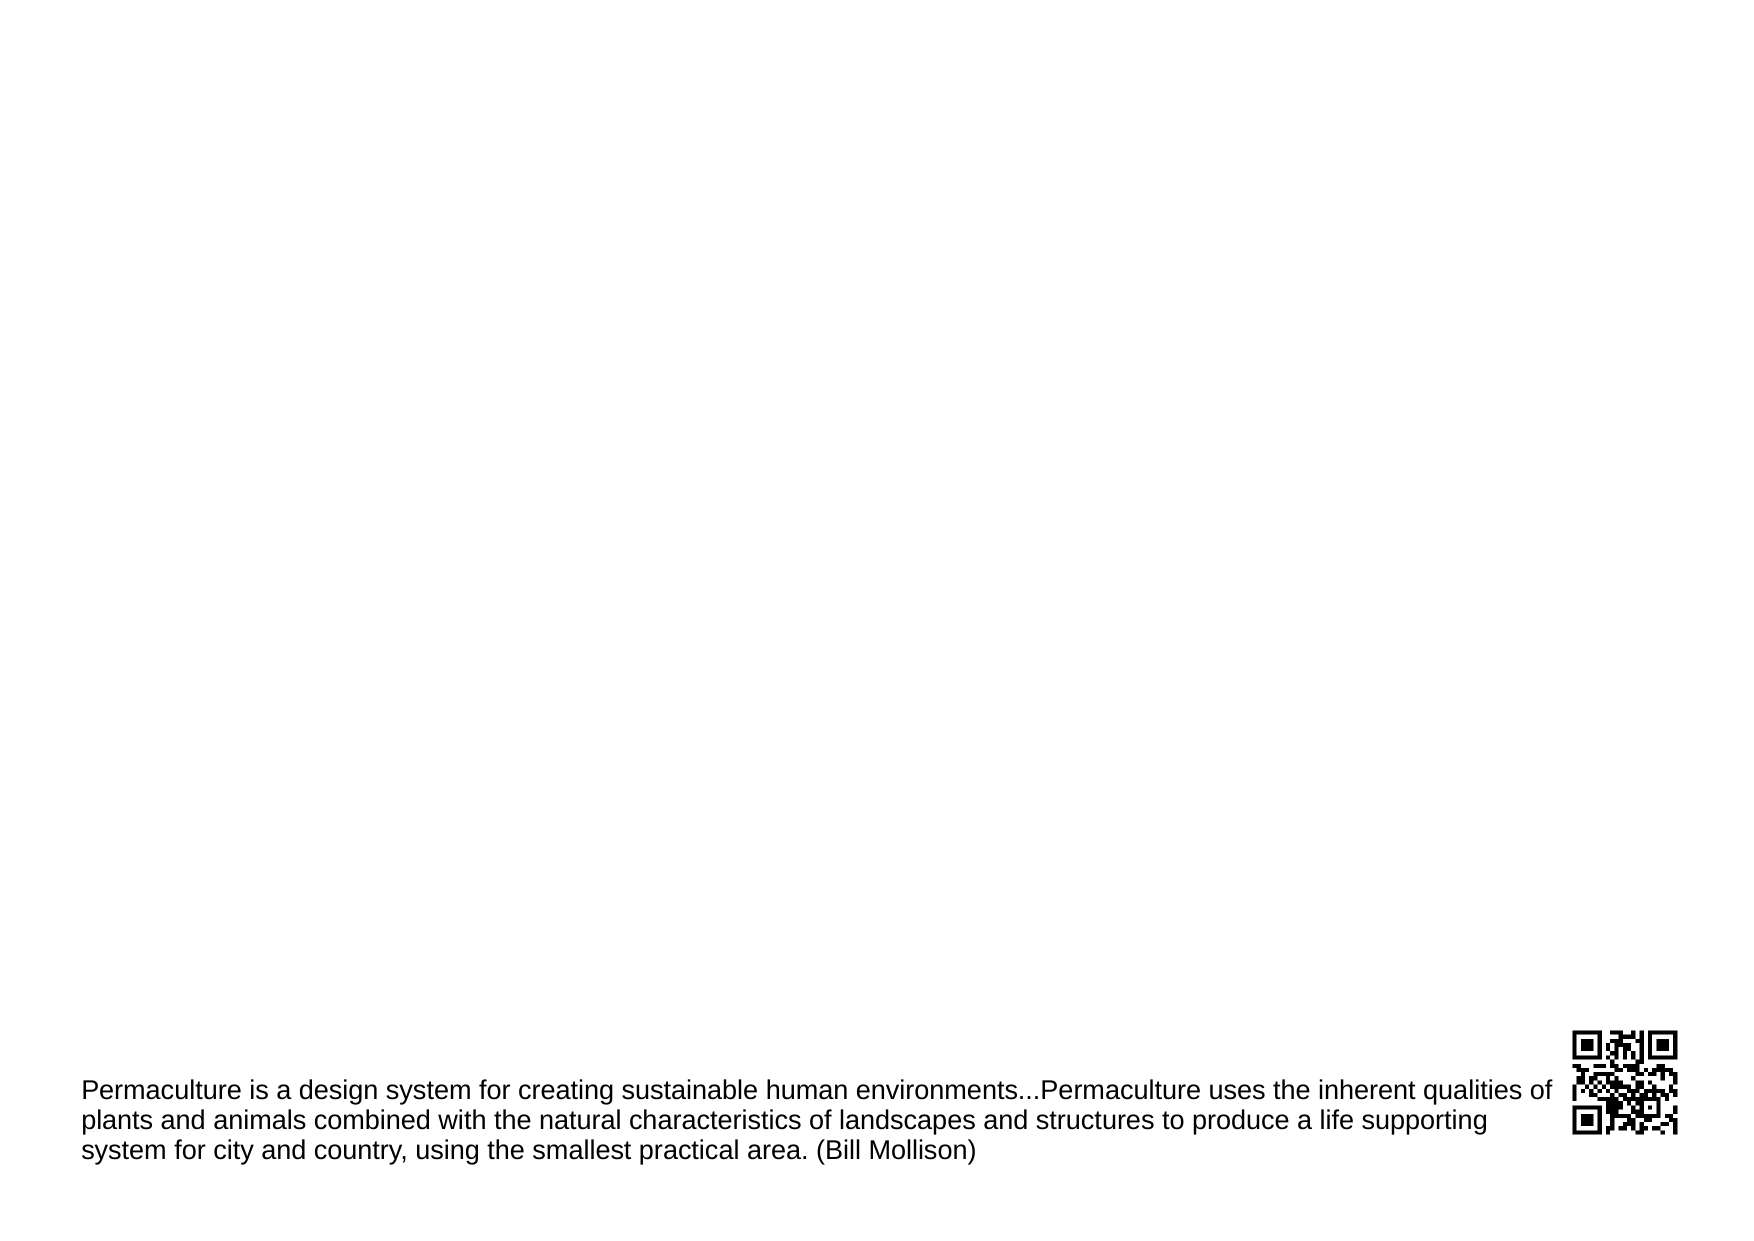

# Permaculture is a design system for creating sustainable human environments...Permaculture uses the inherent qualities of plants and animals combined with the natural characteristics of landscapes and structures to produce a life supporting system for city and country, using the smallest practical area. (Bill Mollison)